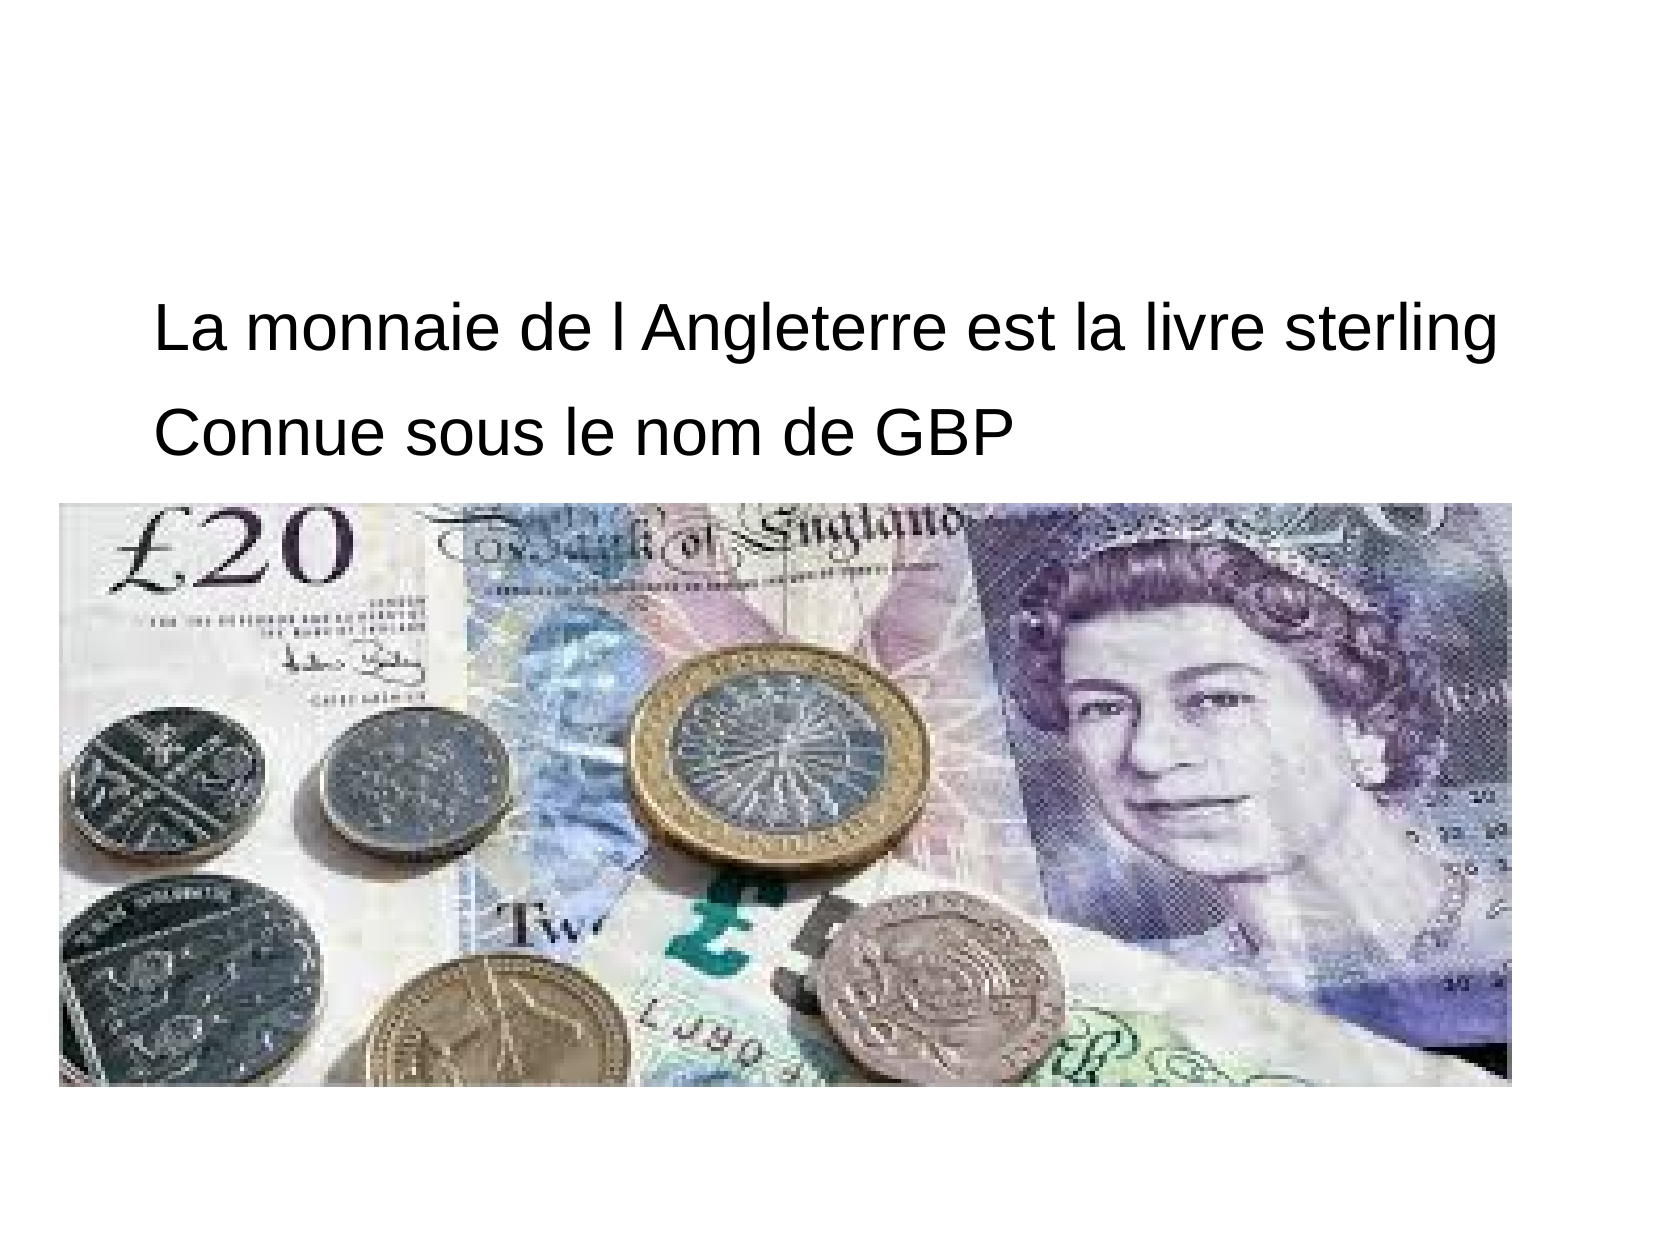

#
La monnaie de l Angleterre est la livre sterling
Connue sous le nom de GBP